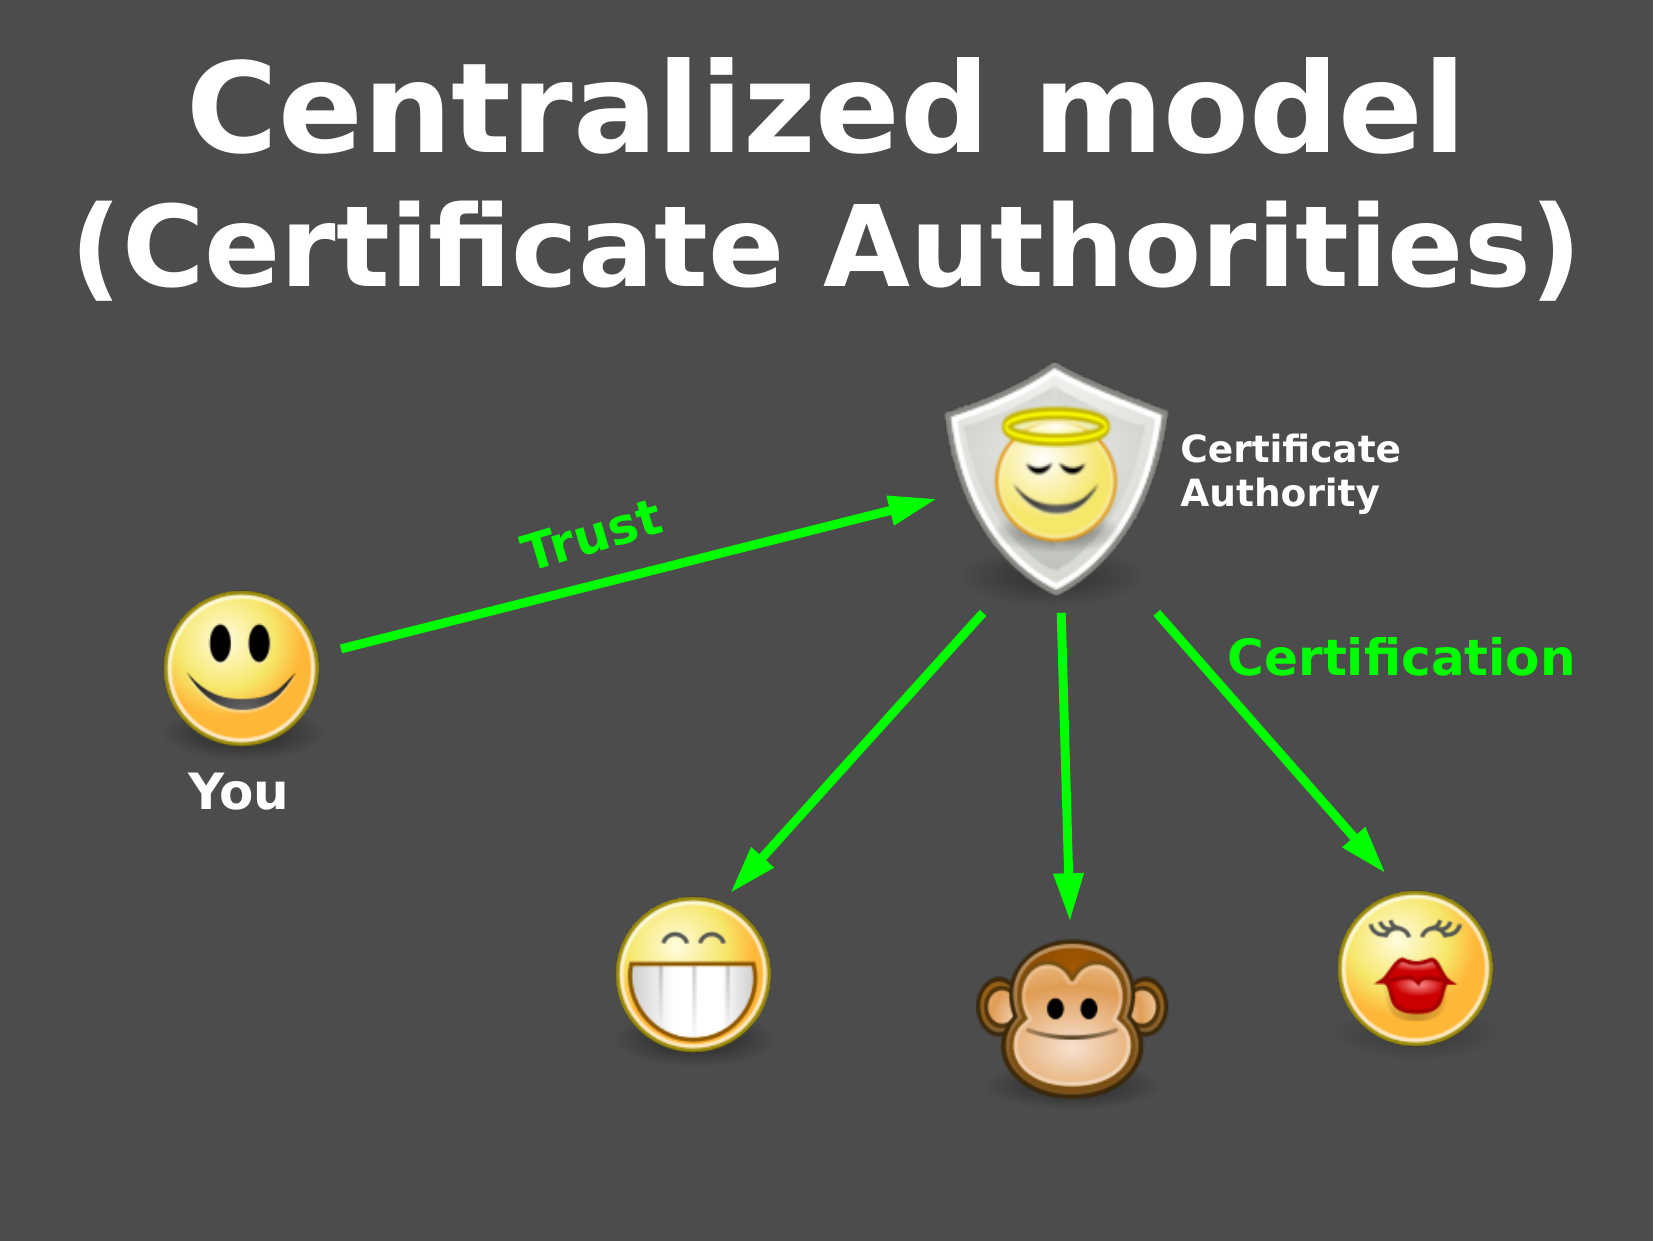

Centralized model
(Certificate Authorities)
Certificate
Authority
Trust
Certification
You